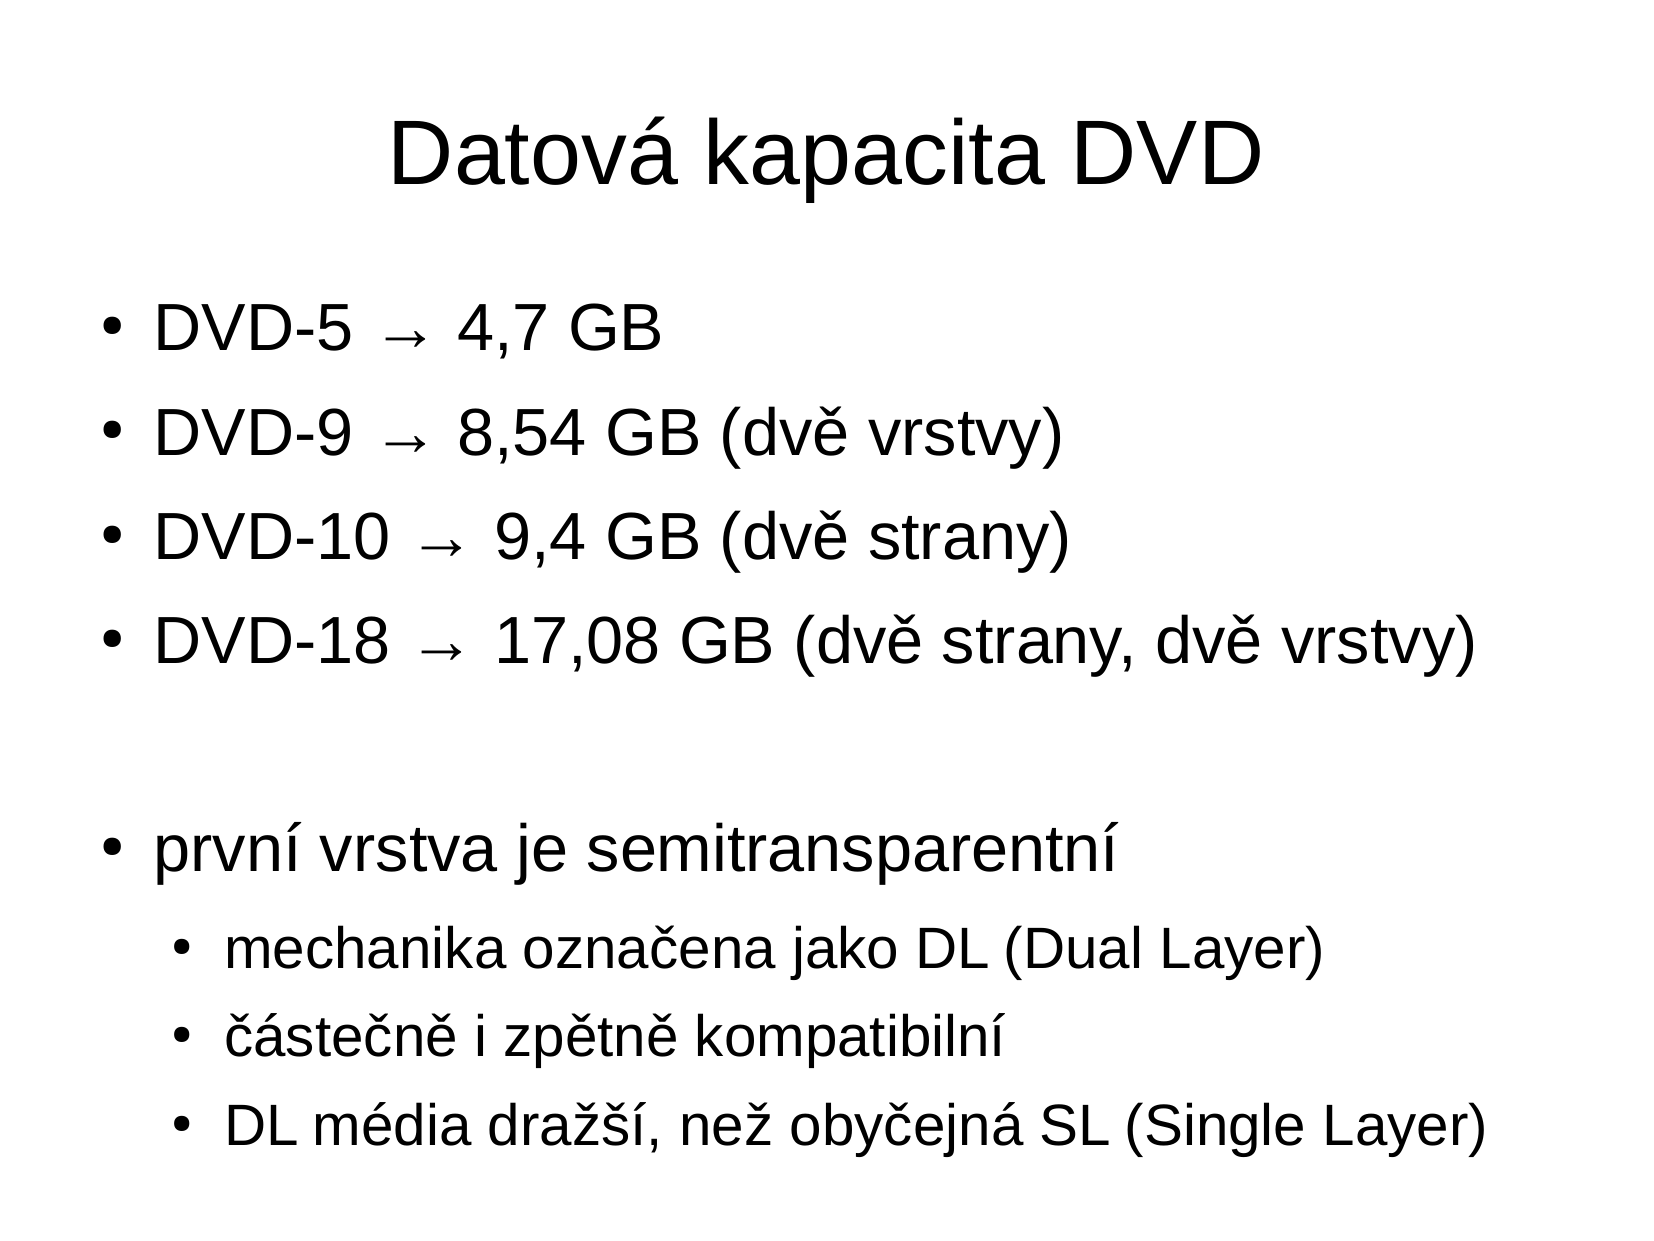

# Datová kapacita DVD
DVD-5 → 4,7 GB
DVD-9 → 8,54 GB (dvě vrstvy)
DVD-10 → 9,4 GB (dvě strany)
DVD-18 → 17,08 GB (dvě strany, dvě vrstvy)
první vrstva je semitransparentní
mechanika označena jako DL (Dual Layer)
částečně i zpětně kompatibilní
DL média dražší, než obyčejná SL (Single Layer)